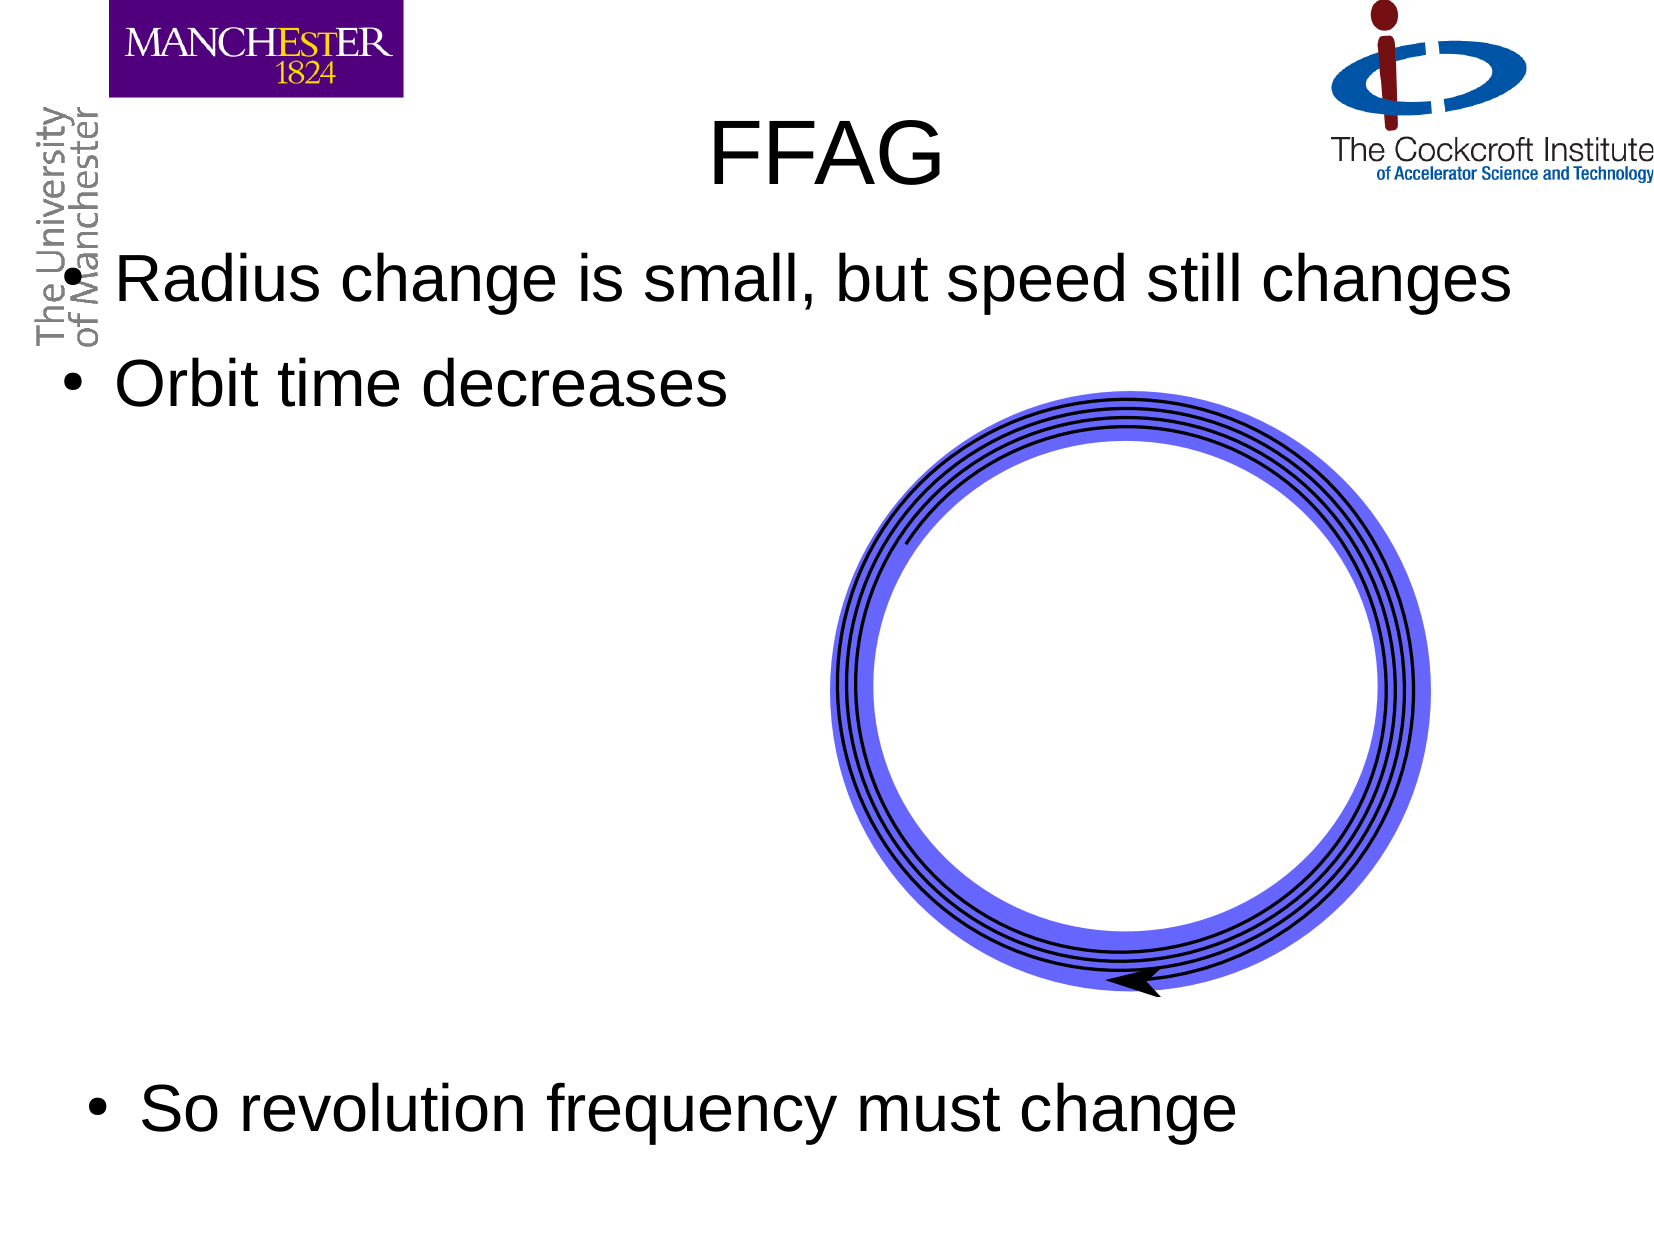

# FFAG
Radius change is small, but speed still changes
Orbit time decreases
So revolution frequency must change